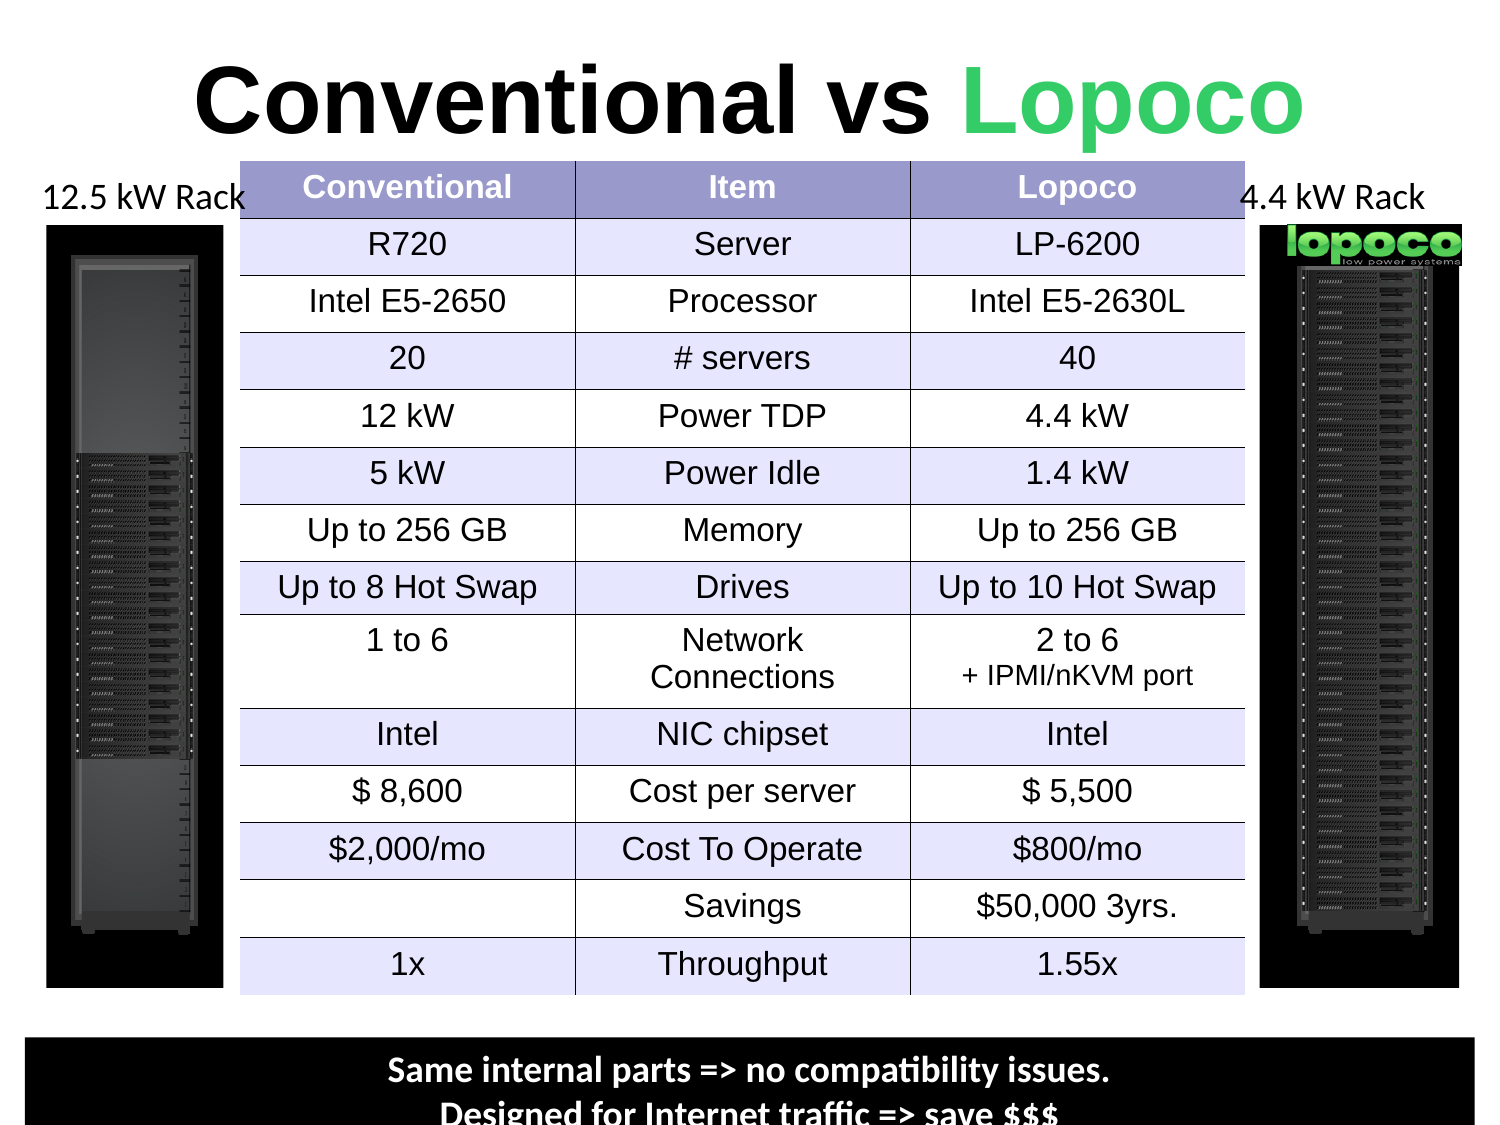

Conventional vs Lopoco
| Conventional | Item | Lopoco |
| --- | --- | --- |
| R720 | Server | LP-6200 |
| Intel E5-2650 | Processor | Intel E5-2630L |
| 20 | # servers | 40 |
| 12 kW | Power TDP | 4.4 kW |
| 5 kW | Power Idle | 1.4 kW |
| Up to 256 GB | Memory | Up to 256 GB |
| Up to 8 Hot Swap | Drives | Up to 10 Hot Swap |
| 1 to 6 | Network Connections | 2 to 6 + IPMI/nKVM port |
| Intel | NIC chipset | Intel |
| $ 8,600 | Cost per server | $ 5,500 |
| $2,000/mo | Cost To Operate | $800/mo |
| | Savings | $50,000 3yrs. |
| 1x | Throughput | 1.55x |
12.5 kW Rack
4.4 kW Rack
Same internal parts => no compatibility issues.
Designed for Internet traffic => save $$$